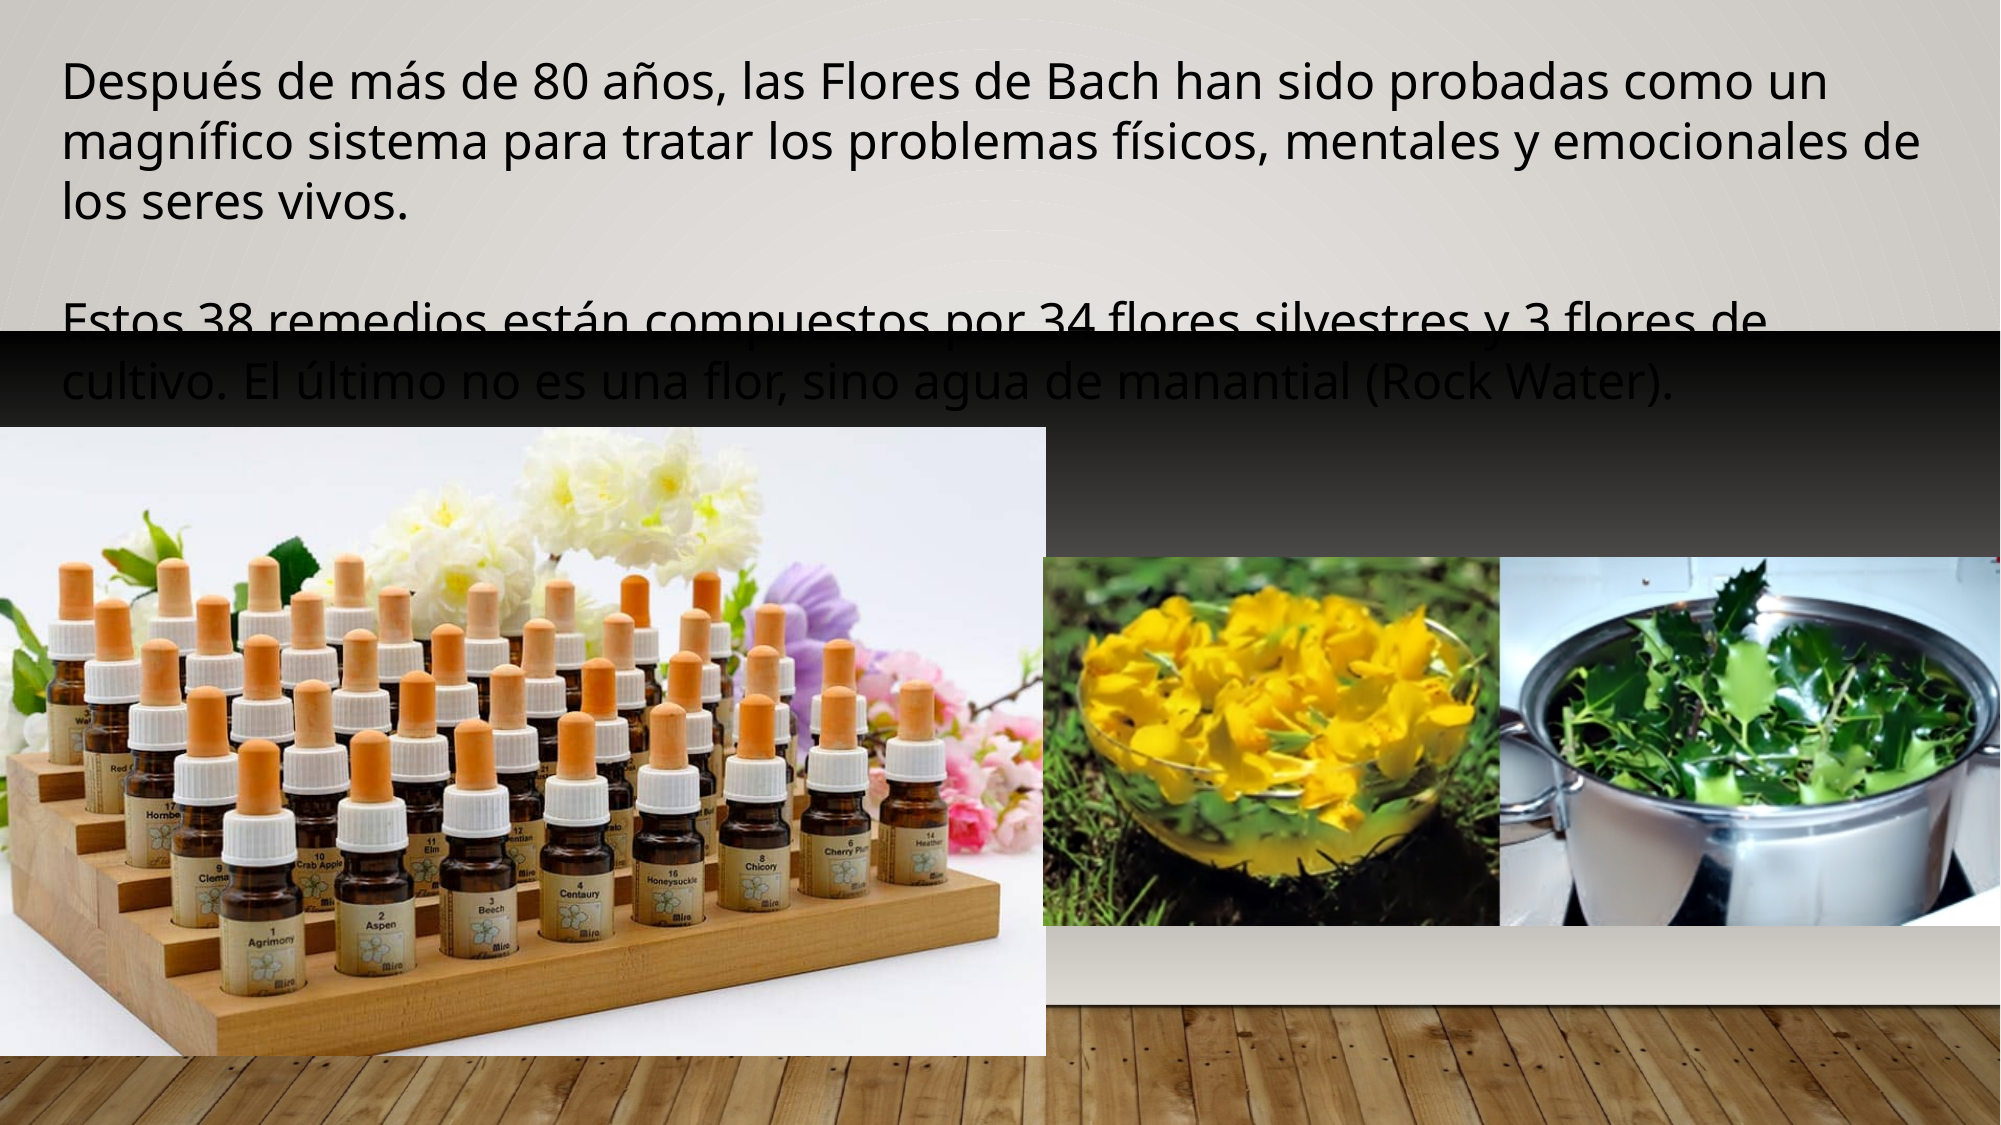

Después de más de 80 años, las Flores de Bach han sido probadas como un magnífico sistema para tratar los problemas físicos, mentales y emocionales de los seres vivos.
Estos 38 remedios están compuestos por 34 flores silvestres y 3 flores de cultivo. El último no es una flor, sino agua de manantial (Rock Water).